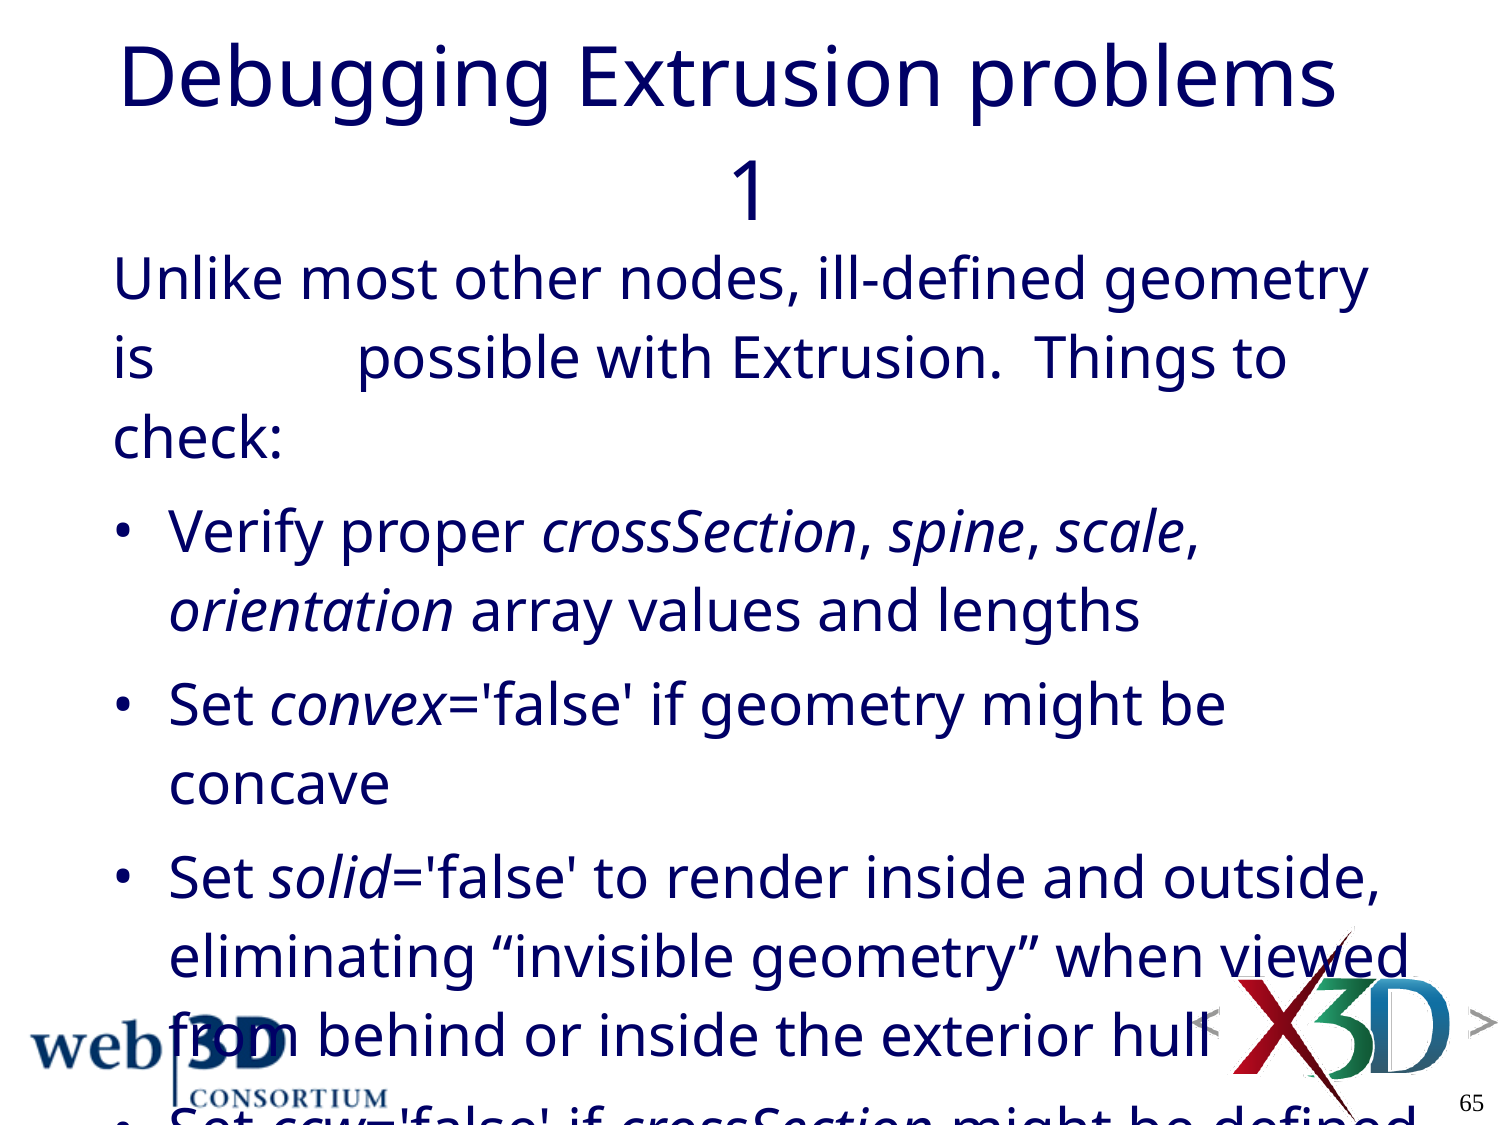

# Debugging Extrusion problems 1
Unlike most other nodes, ill-defined geometry is 		possible with Extrusion. Things to check:
Verify proper crossSection, spine, scale, orientation array values and lengths
Set convex='false' if geometry might be concave
Set solid='false' to render inside and outside, eliminating “invisible geometry” when viewed from behind or inside the exterior hull
Set ccw='false' if crossSection might be defined in clockwise direction